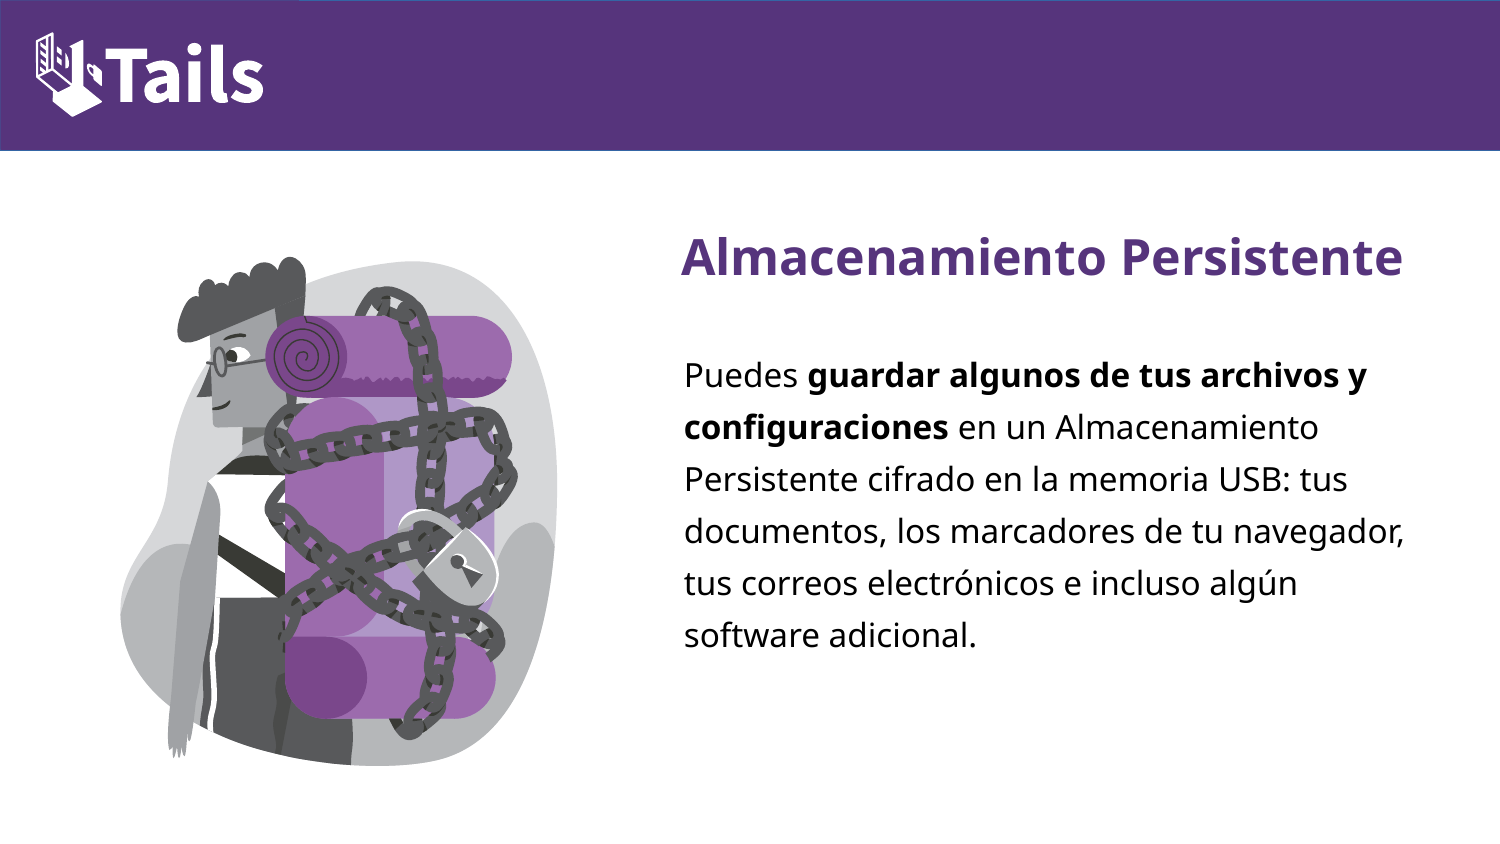

# Almacenamiento Persistente
Puedes guardar algunos de tus archivos y configuraciones en un Almacenamiento Persistente cifrado en la memoria USB: tus documentos, los marcadores de tu navegador, tus correos electrónicos e incluso algún software adicional.